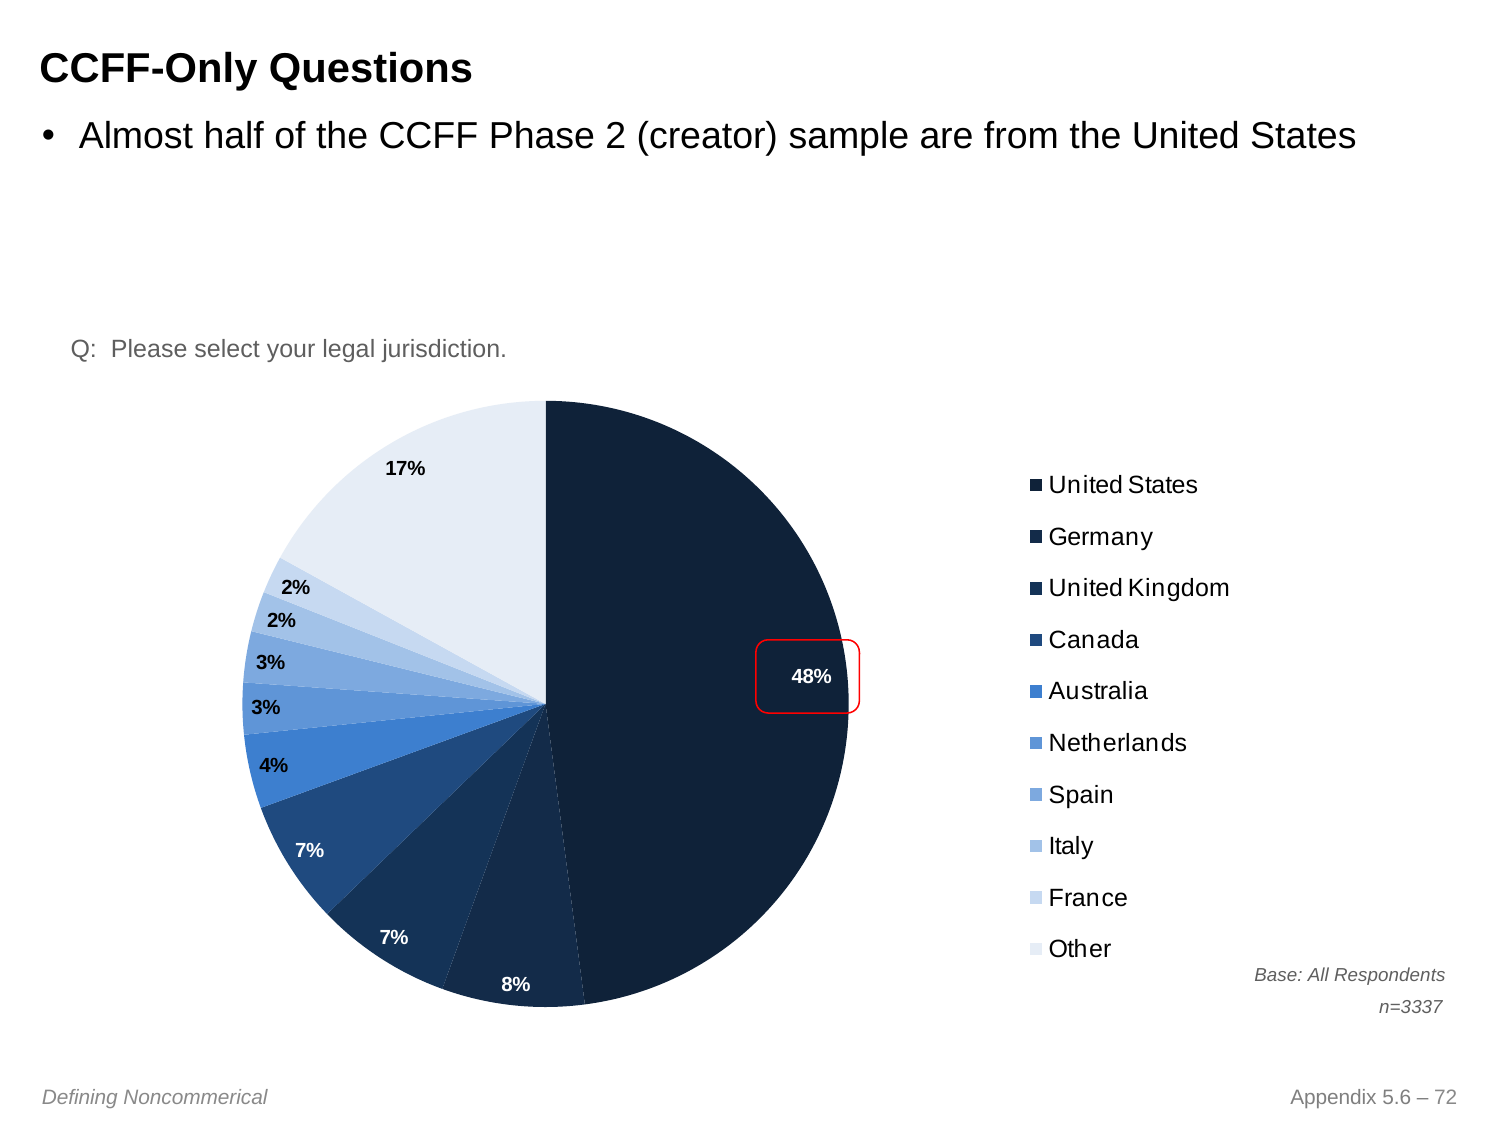

CCFF-Only Questions
Almost half of the CCFF Phase 2 (creator) sample are from the United States
Q: Please select your legal jurisdiction.
Base: All Respondents
n=3337
Defining Noncommerical
Appendix 5.6 –